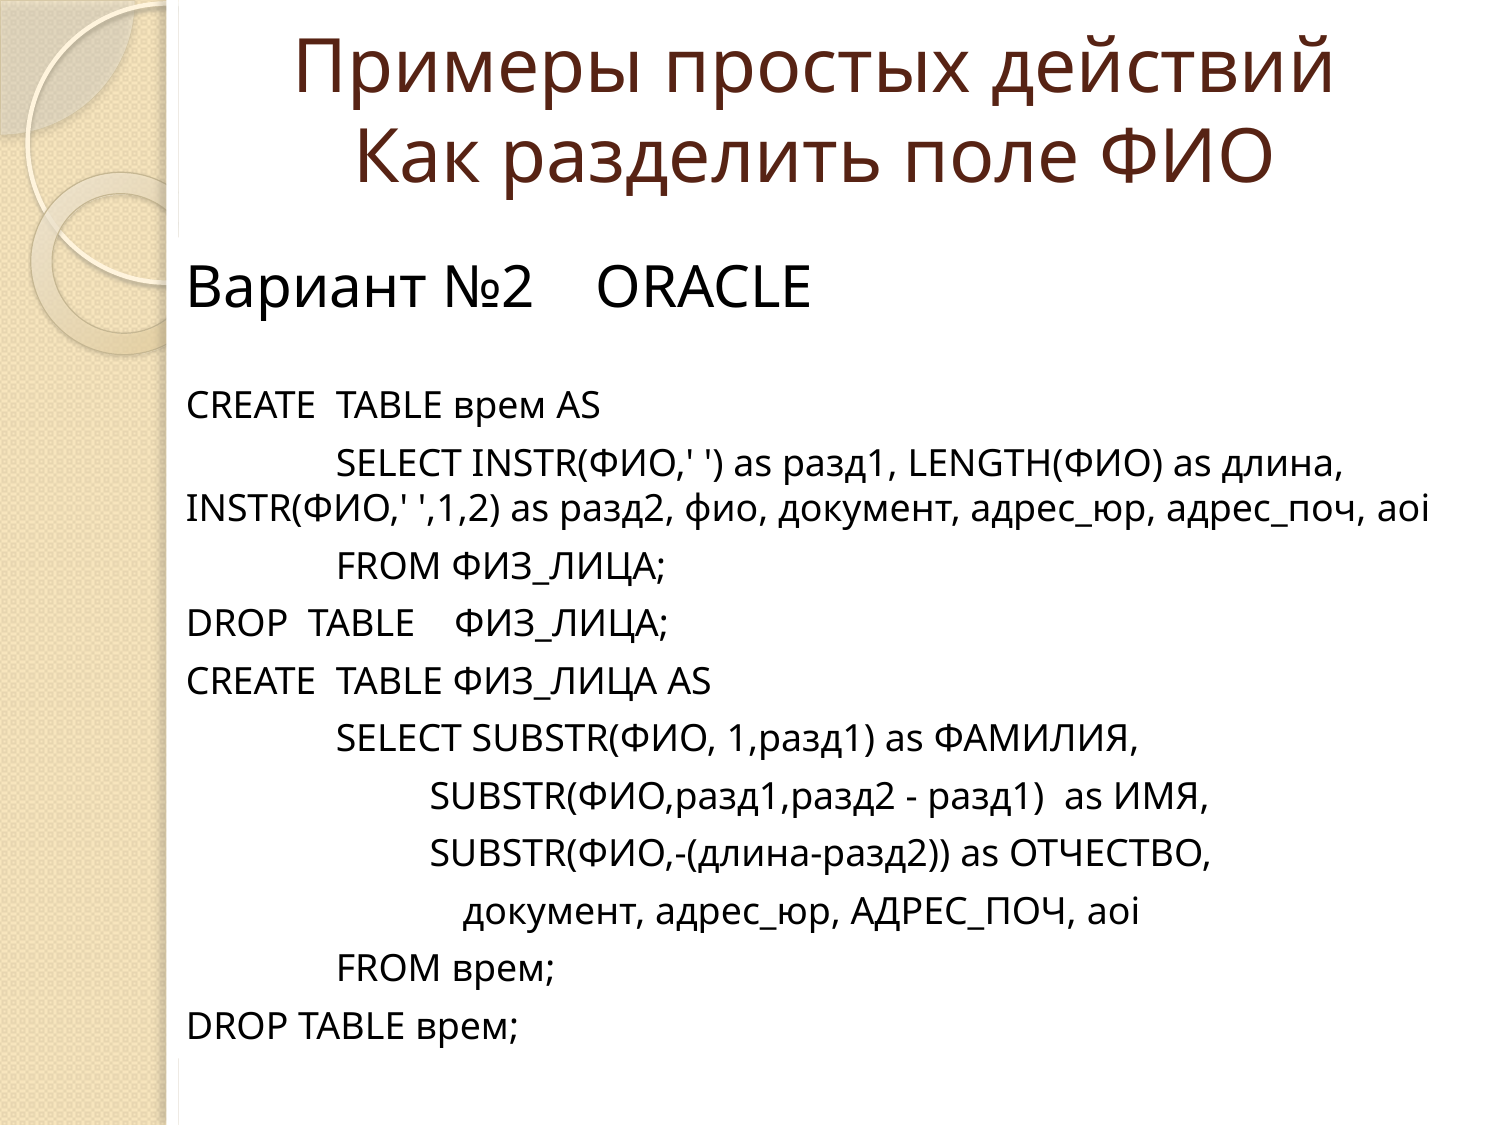

# Примеры простых действий Как разделить поле ФИО
Вариант №2 ORACLE
CREATE TABLE врем AS
	SELECT INSTR(ФИО,' ') as разд1, LENGTH(ФИО) as длина, 	INSTR(ФИО,' ',1,2) as разд2, фио, документ, адрес_юр, адрес_поч, aoi
	FROM ФИЗ_ЛИЦА;
DROP TABLE ФИЗ_ЛИЦА;
CREATE TABLE ФИЗ_ЛИЦА AS
	SELECT SUBSTR(ФИО, 1,разд1) as ФАМИЛИЯ,
 SUBSTR(ФИО,разд1,разд2 - разд1) as ИМЯ,
 SUBSTR(ФИО,-(длина-разд2)) as ОТЧЕСТВО,
 	 документ, адрес_юр, АДРЕС_ПОЧ, aoi
	FROM врем;
DROP TABLE врем;